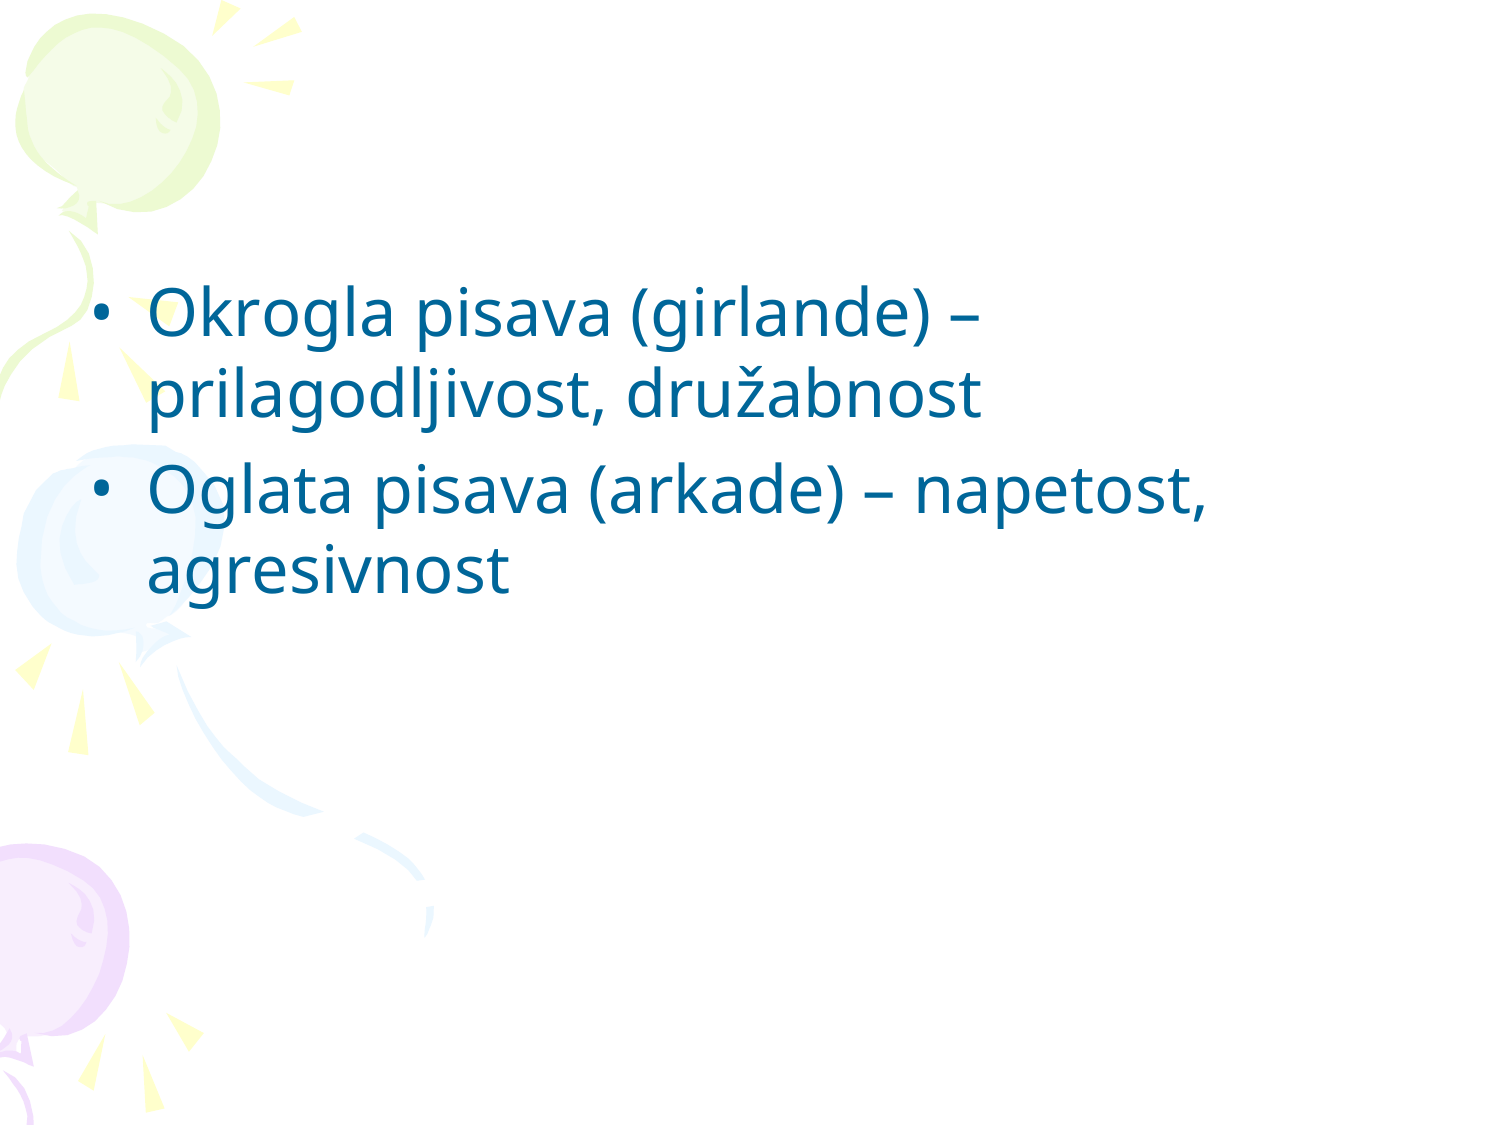

#
Okrogla pisava (girlande) – prilagodljivost, družabnost
Oglata pisava (arkade) – napetost, agresivnost